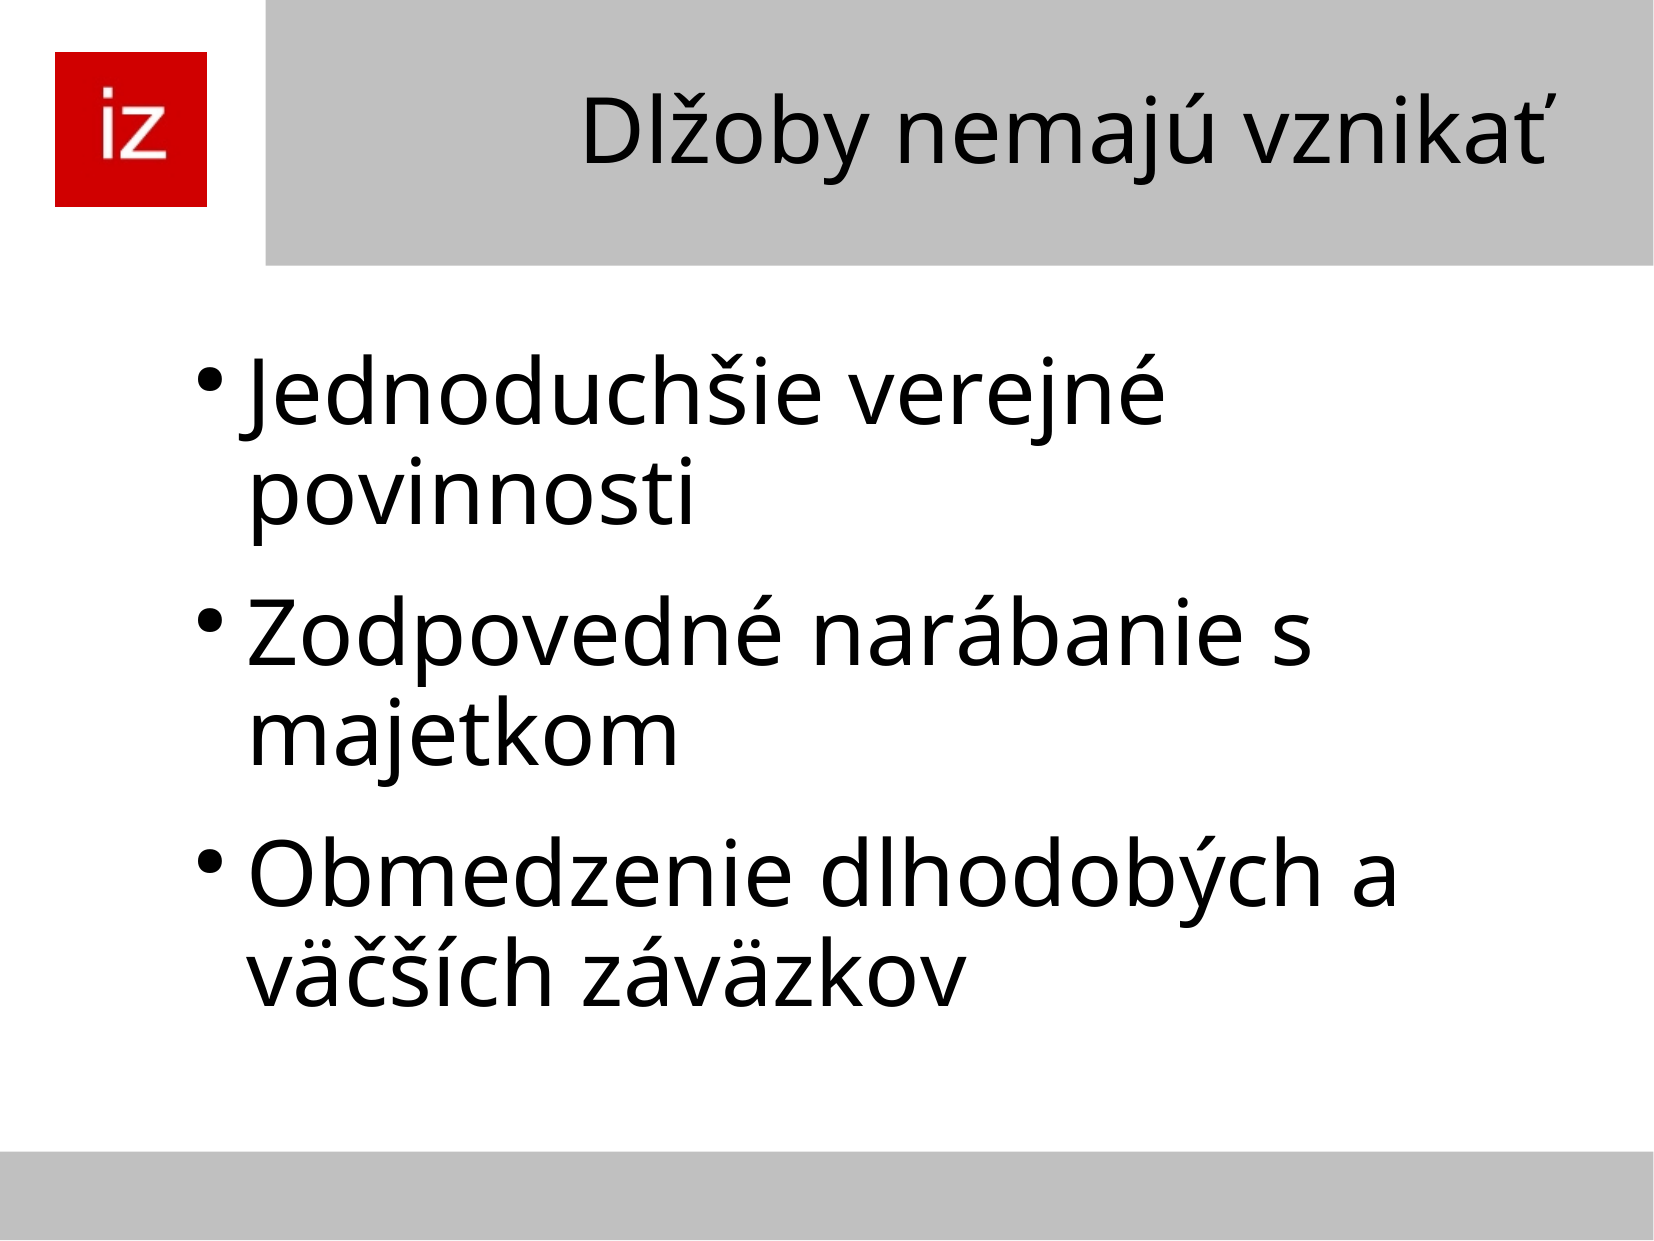

# Dlžoby nemajú vznikať
Jednoduchšie verejné povinnosti
Zodpovedné narábanie s majetkom
Obmedzenie dlhodobých a väčších záväzkov